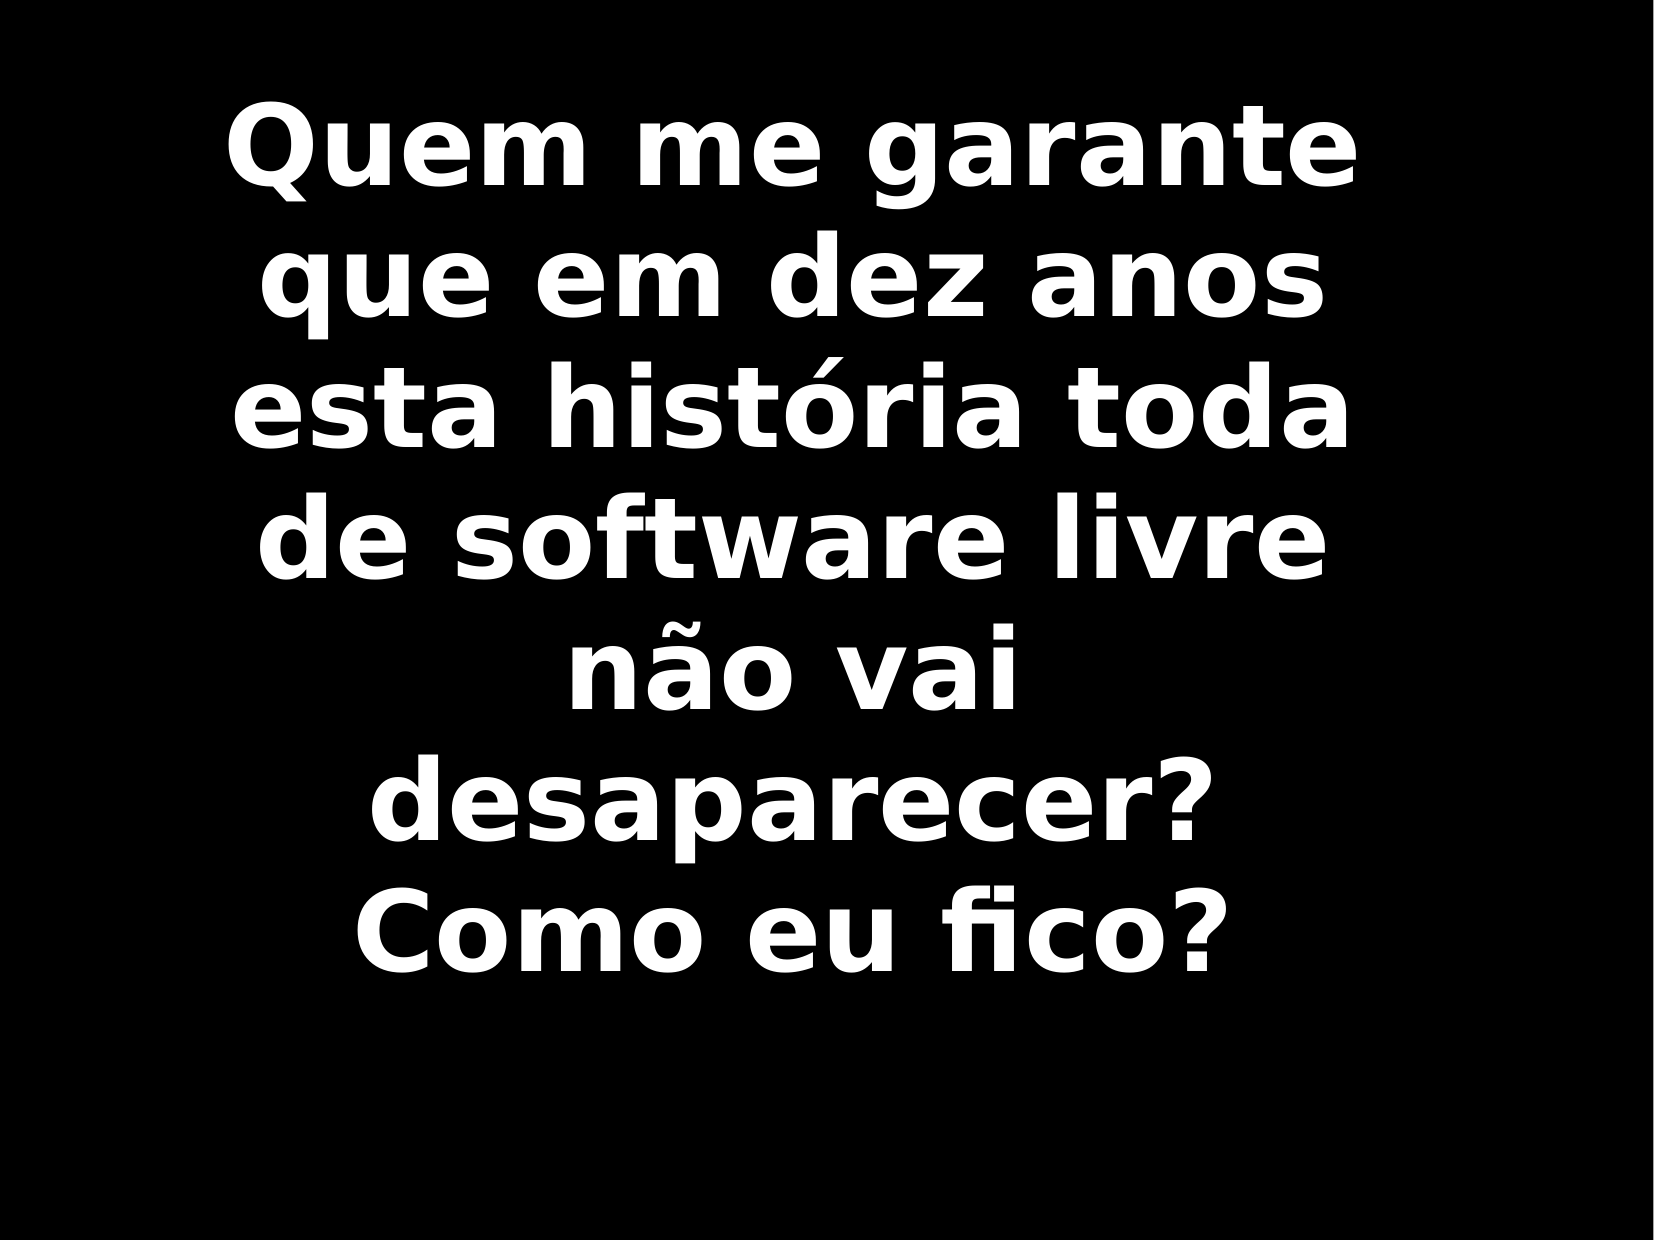

# Quem me garante que em dez anos esta história toda de software livre não vai desaparecer? Como eu fico?